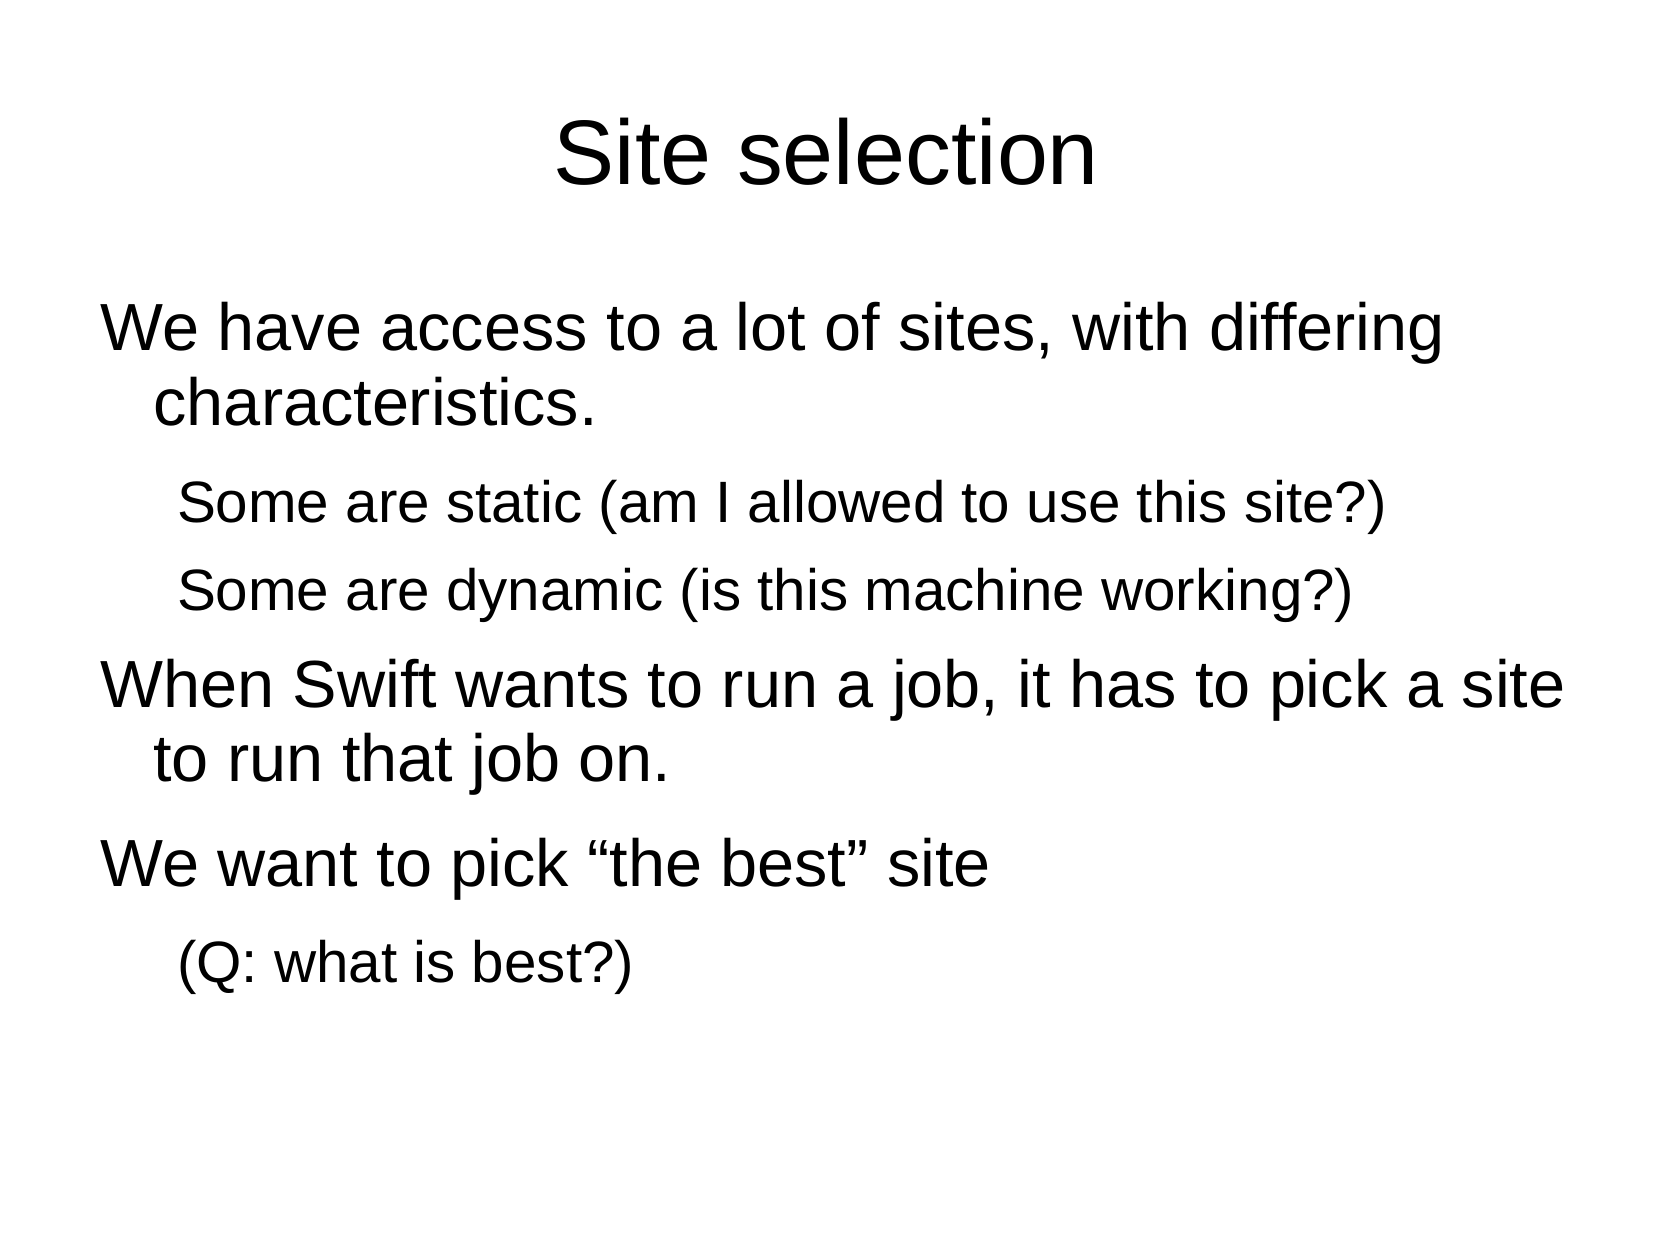

# Site selection
We have access to a lot of sites, with differing characteristics.
Some are static (am I allowed to use this site?)
Some are dynamic (is this machine working?)
When Swift wants to run a job, it has to pick a site to run that job on.
We want to pick “the best” site
(Q: what is best?)